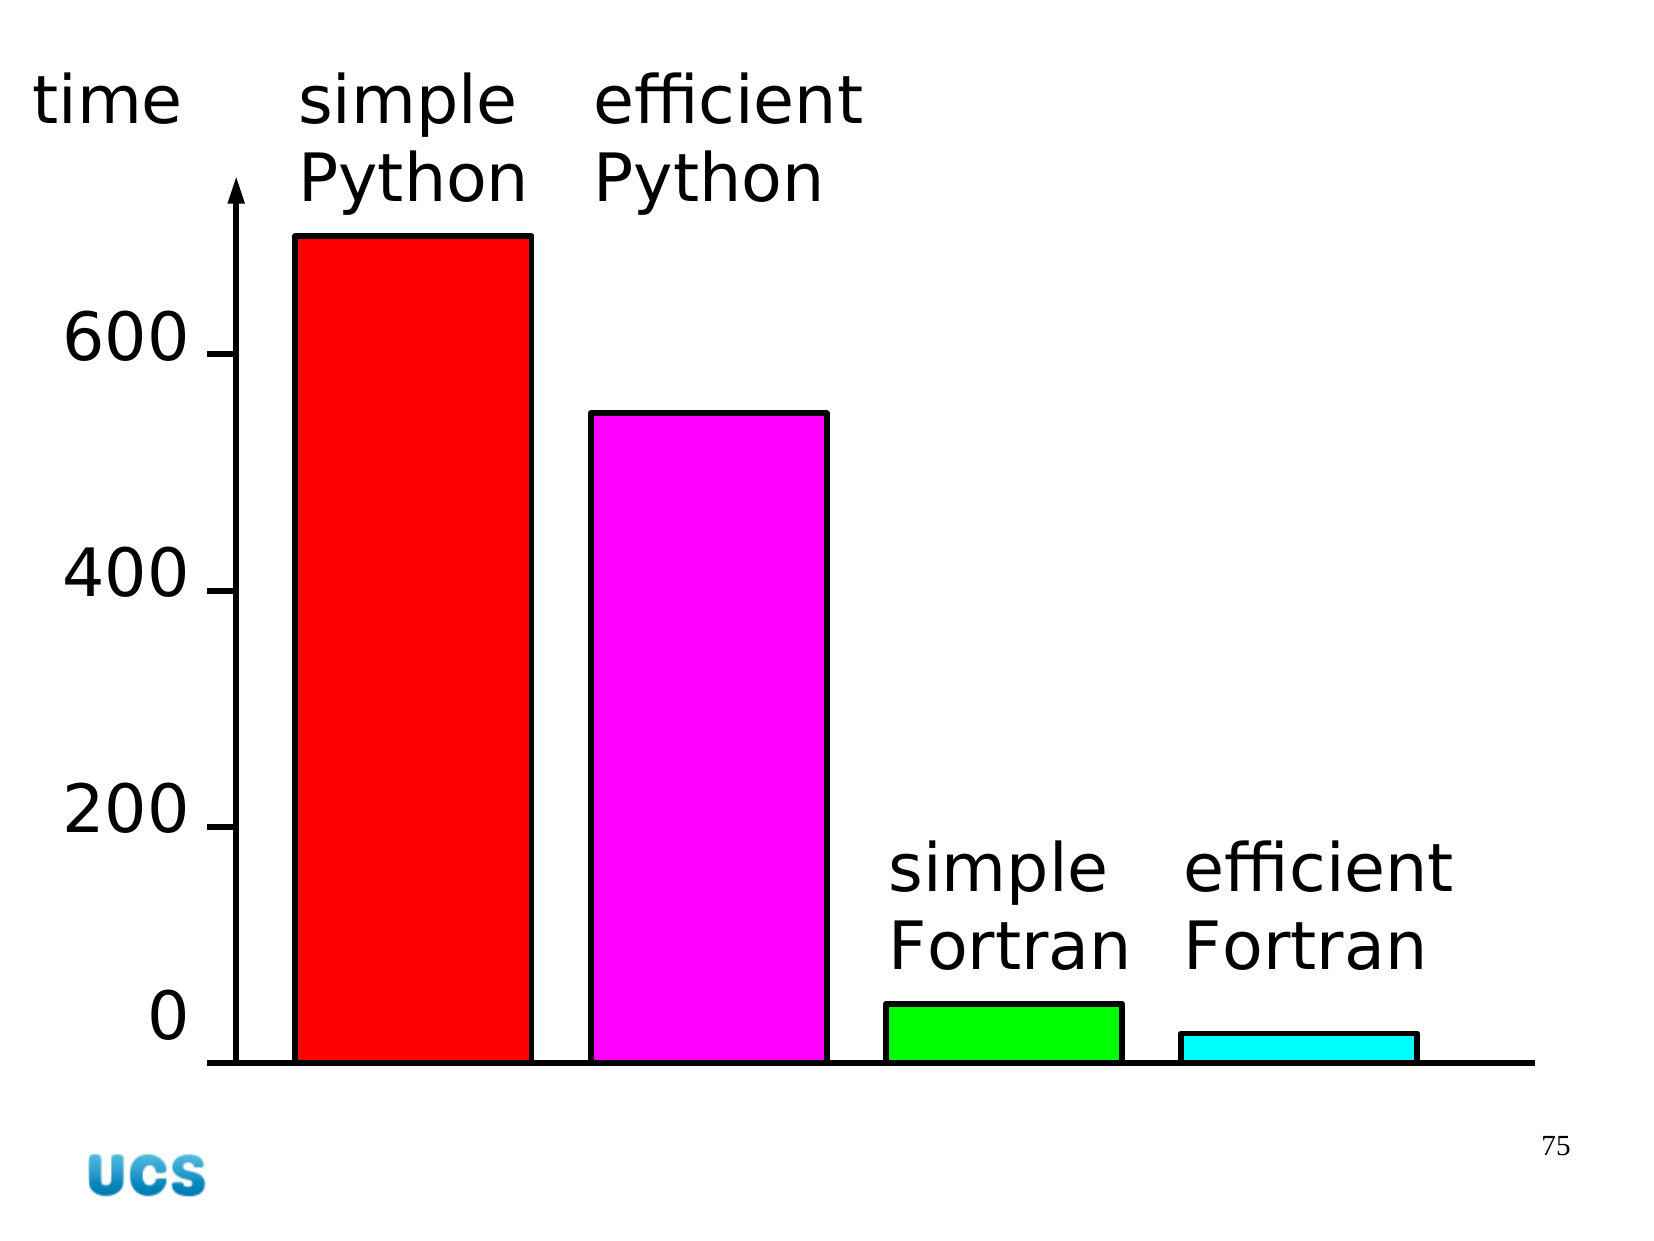

time
simple
Python
efficient
Python
600
400
200
simple
Fortran
efficient
Fortran
0
75